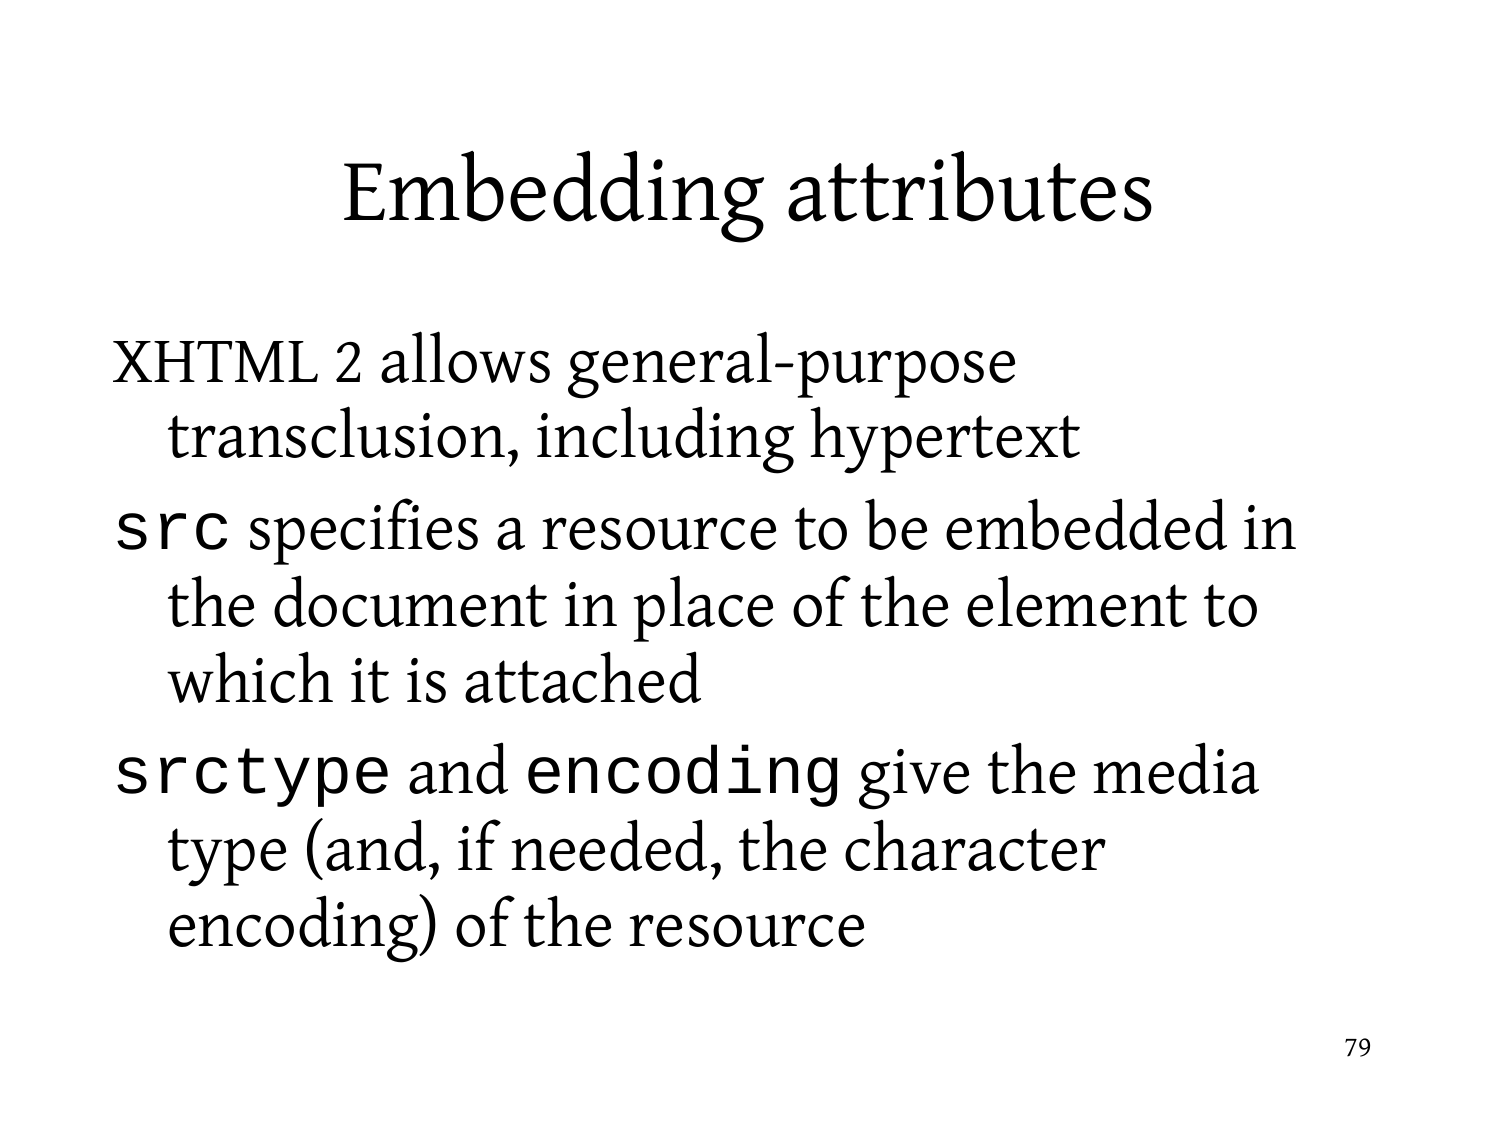

# Embedding attributes
XHTML 2 allows general-purpose transclusion, including hypertext
src specifies a resource to be embedded in the document in place of the element to which it is attached
srctype and encoding give the media type (and, if needed, the character encoding) of the resource